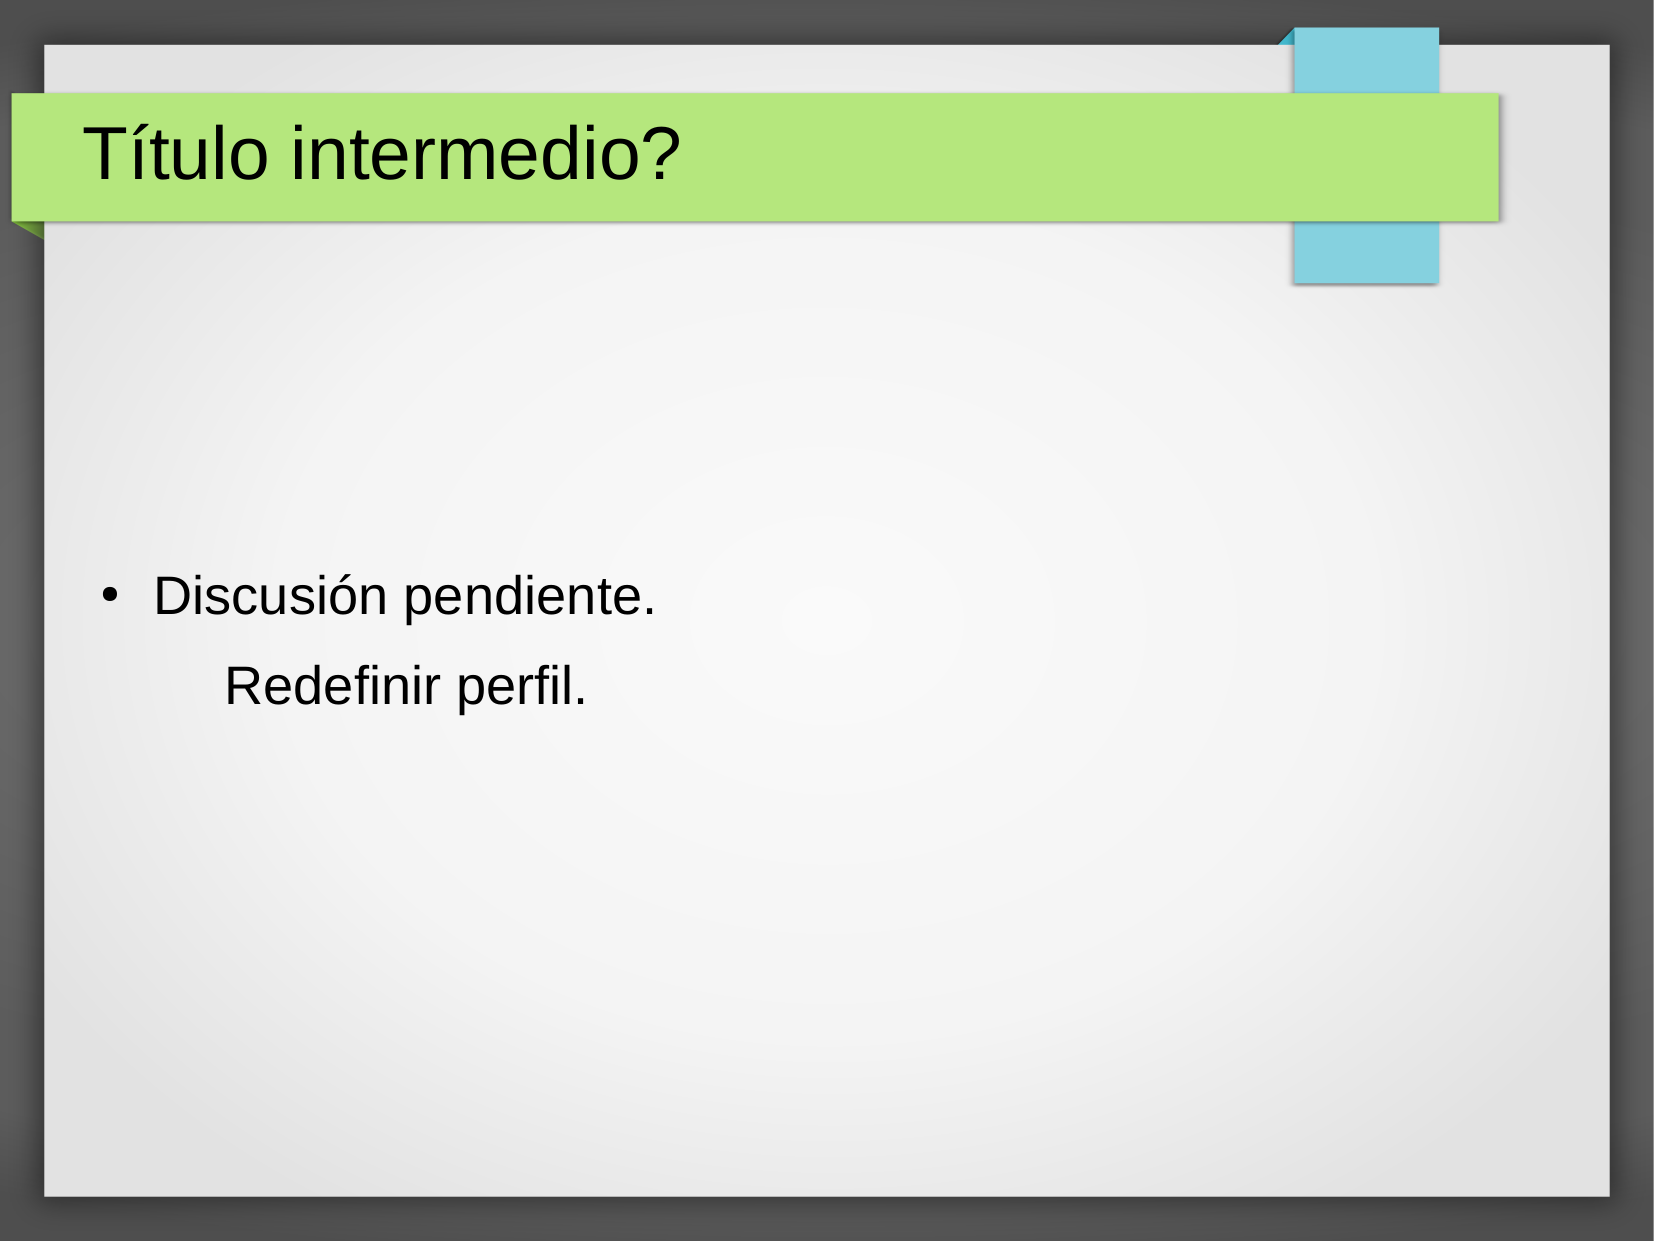

# Título intermedio?
Discusión pendiente.
Redefinir perfil.